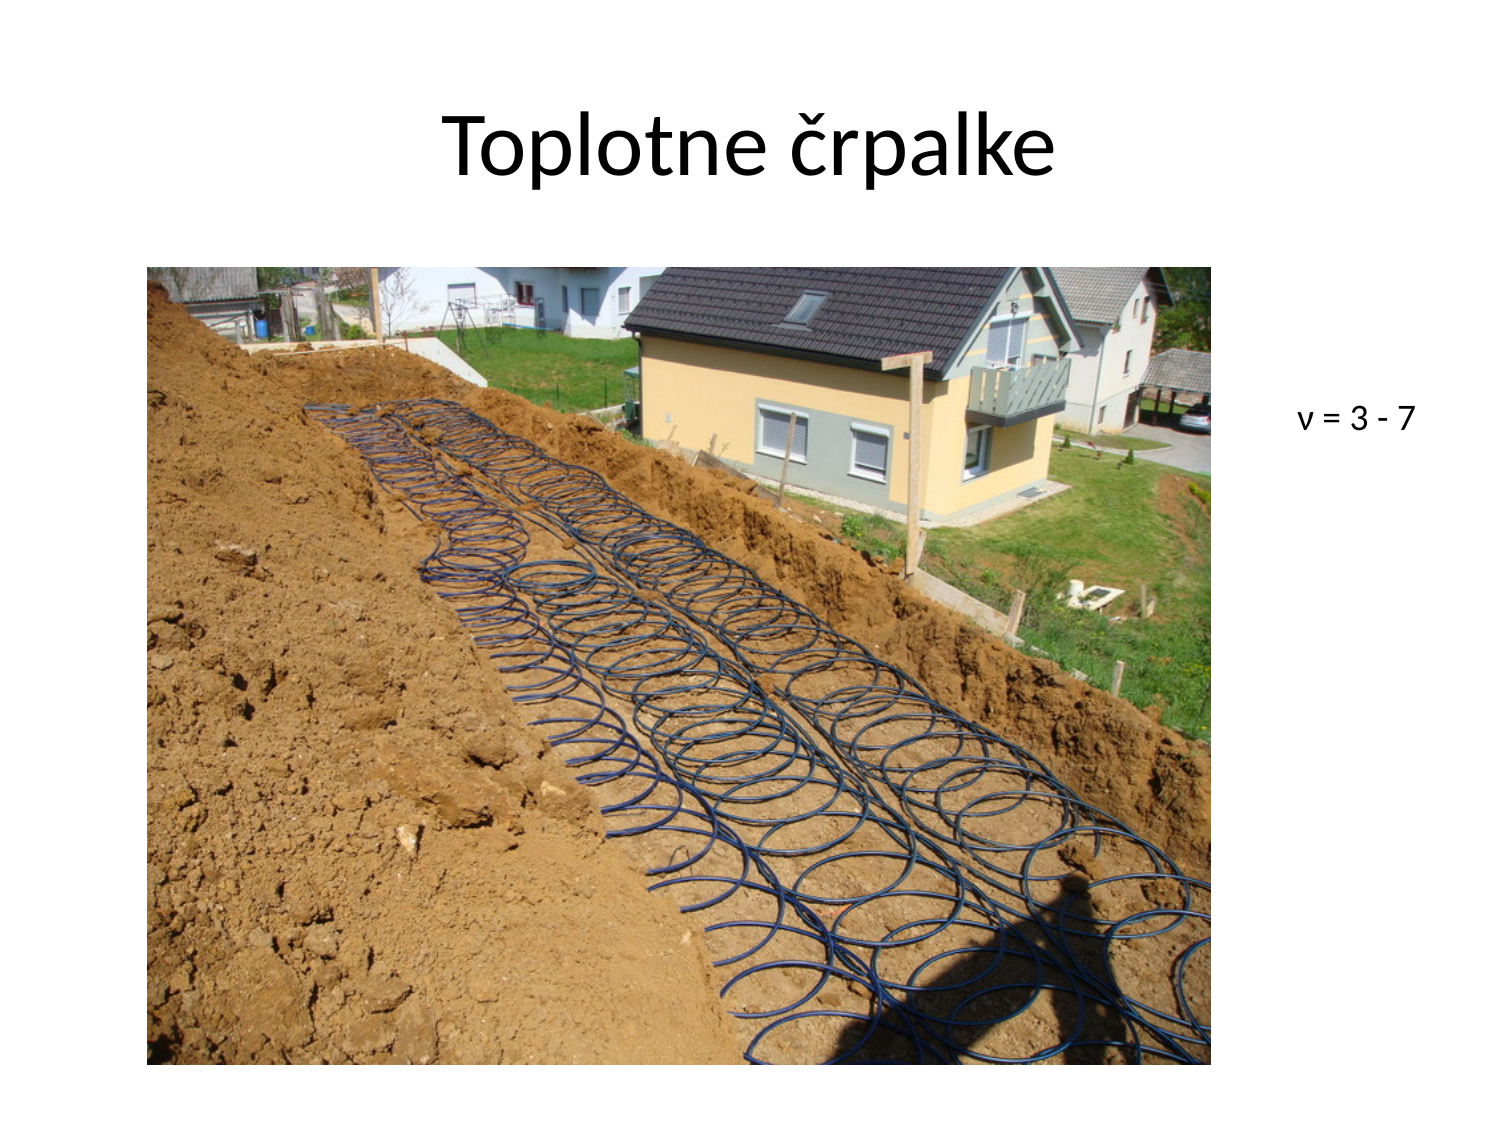

# Toplotne črpalke
ν = 3 - 7